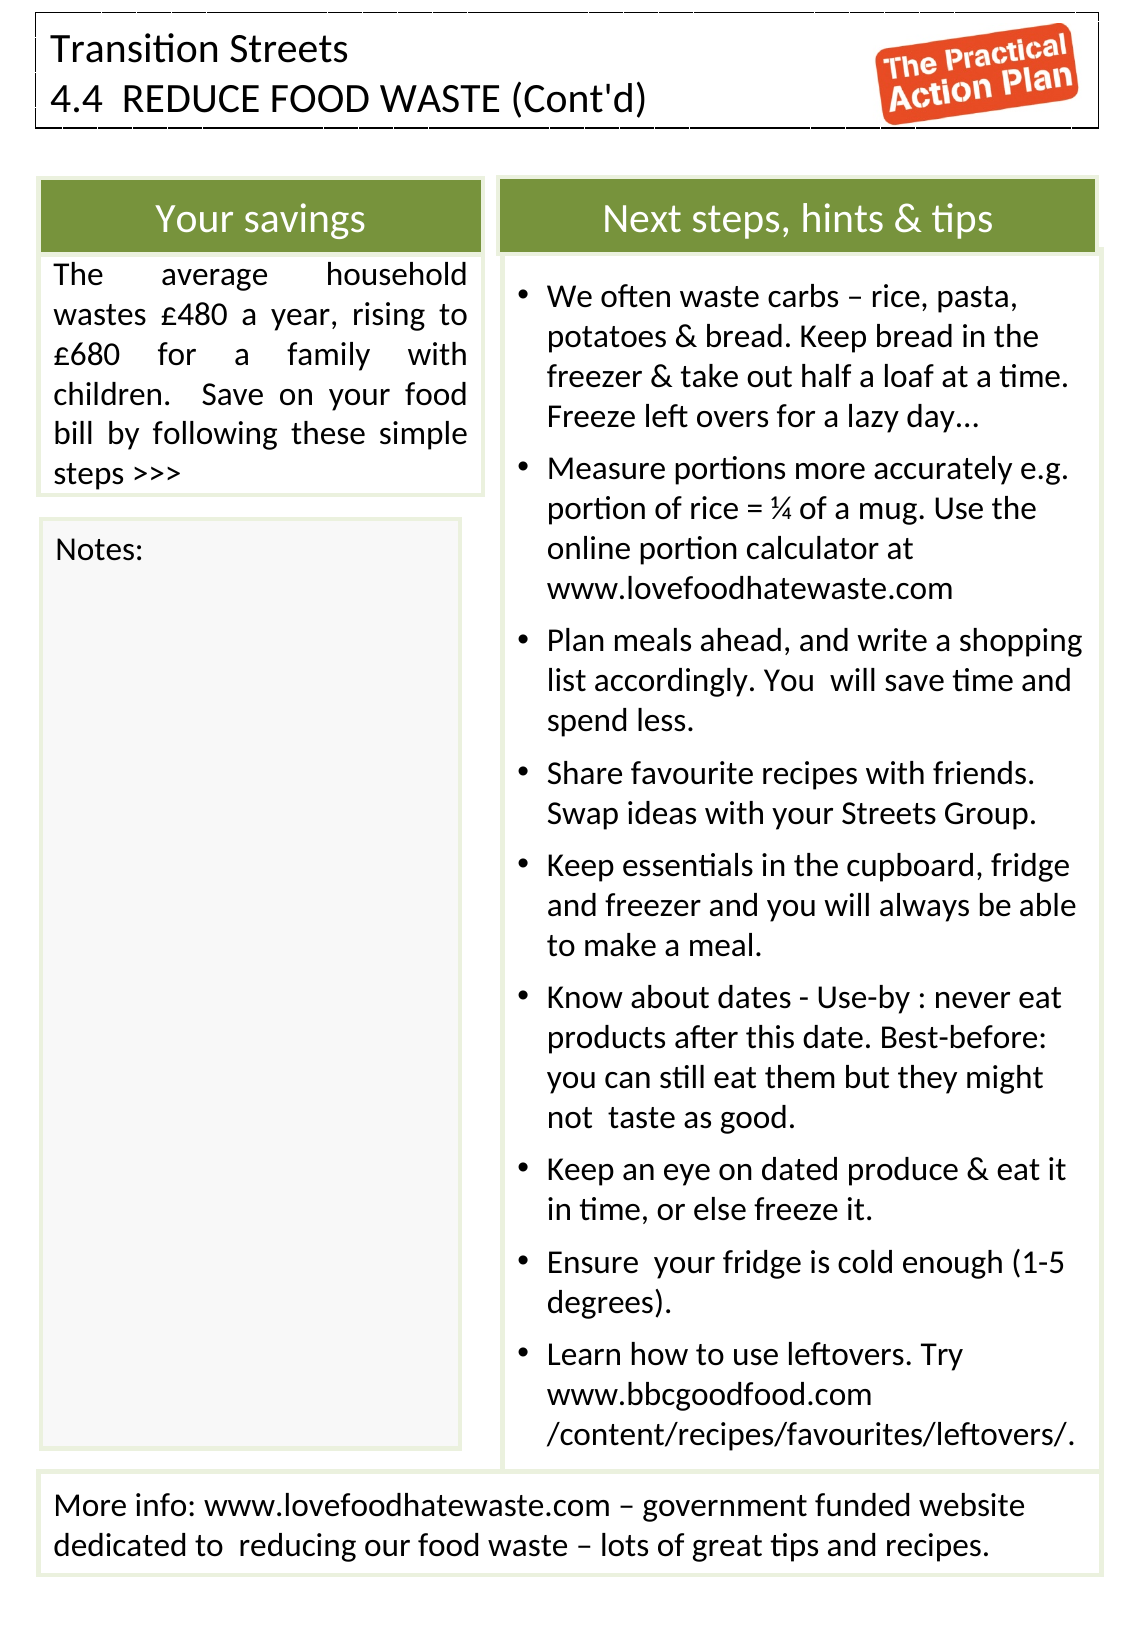

Transition Streets
4.4 REDUCE FOOD WASTE (Cont'd)
Next steps, hints & tips
Your savings
The average household wastes £480 a year, rising to £680 for a family with children. Save on your food bill by following these simple steps >>>
We often waste carbs – rice, pasta, potatoes & bread. Keep bread in the freezer & take out half a loaf at a time. Freeze left overs for a lazy day...
Measure portions more accurately e.g. portion of rice = ¼ of a mug. Use the online portion calculator at www.lovefoodhatewaste.com
Plan meals ahead, and write a shopping list accordingly. You will save time and spend less.
Share favourite recipes with friends. Swap ideas with your Streets Group.
Keep essentials in the cupboard, fridge and freezer and you will always be able to make a meal.
Know about dates - Use-by : never eat products after this date. Best-before: you can still eat them but they might not taste as good.
Keep an eye on dated produce & eat it in time, or else freeze it.
Ensure your fridge is cold enough (1-5 degrees).
Learn how to use leftovers. Try www.bbcgoodfood.com/content/recipes/favourites/leftovers/.
Notes:
More info: www.lovefoodhatewaste.com – government funded website dedicated to reducing our food waste – lots of great tips and recipes.